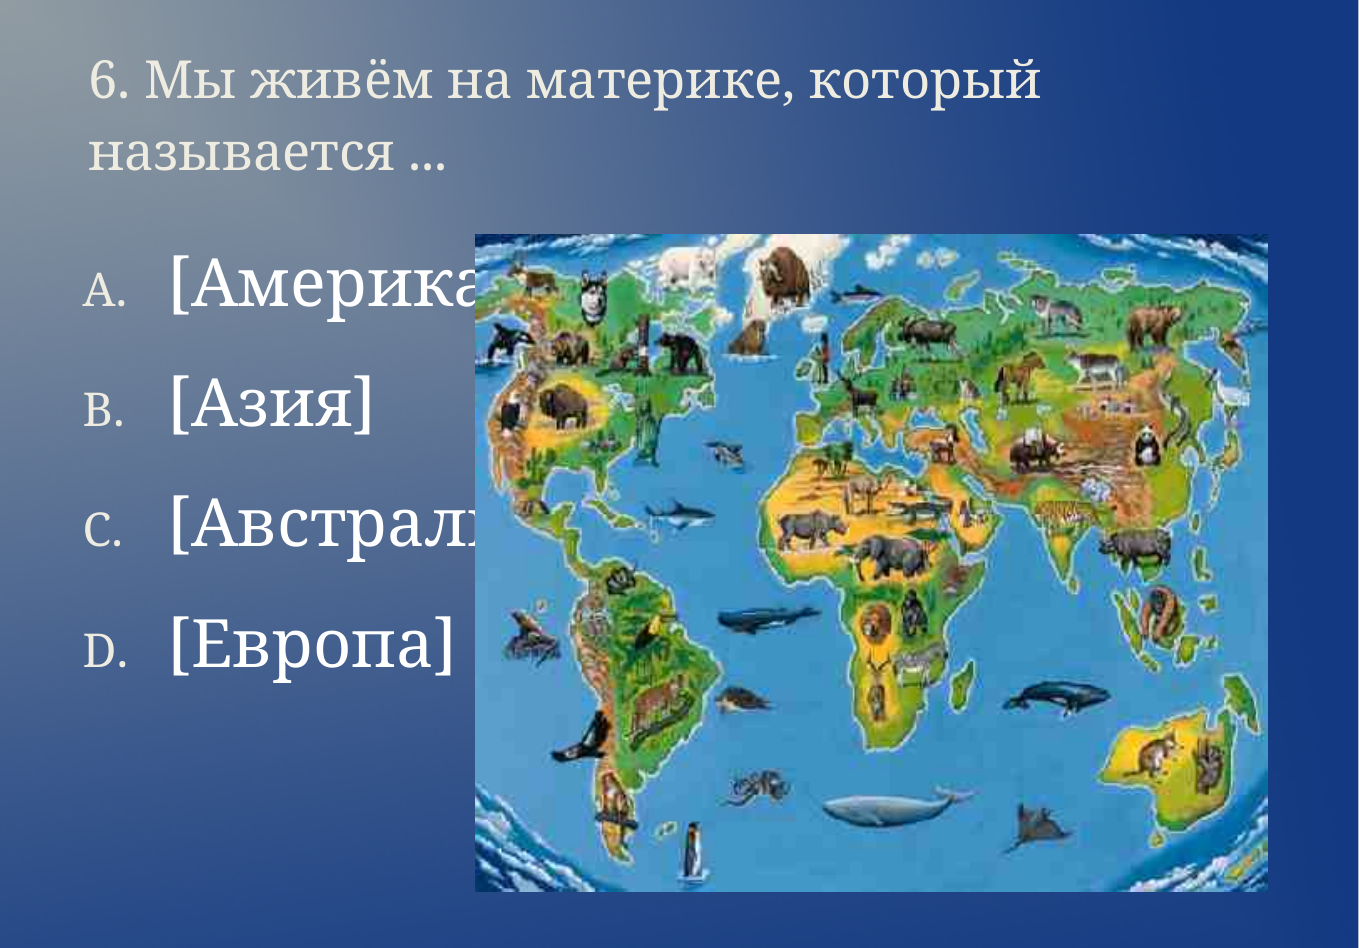

# 6. Мы живём на материке, который называется ...
[Америка]
[Азия]
[Австралия]
[Европа]